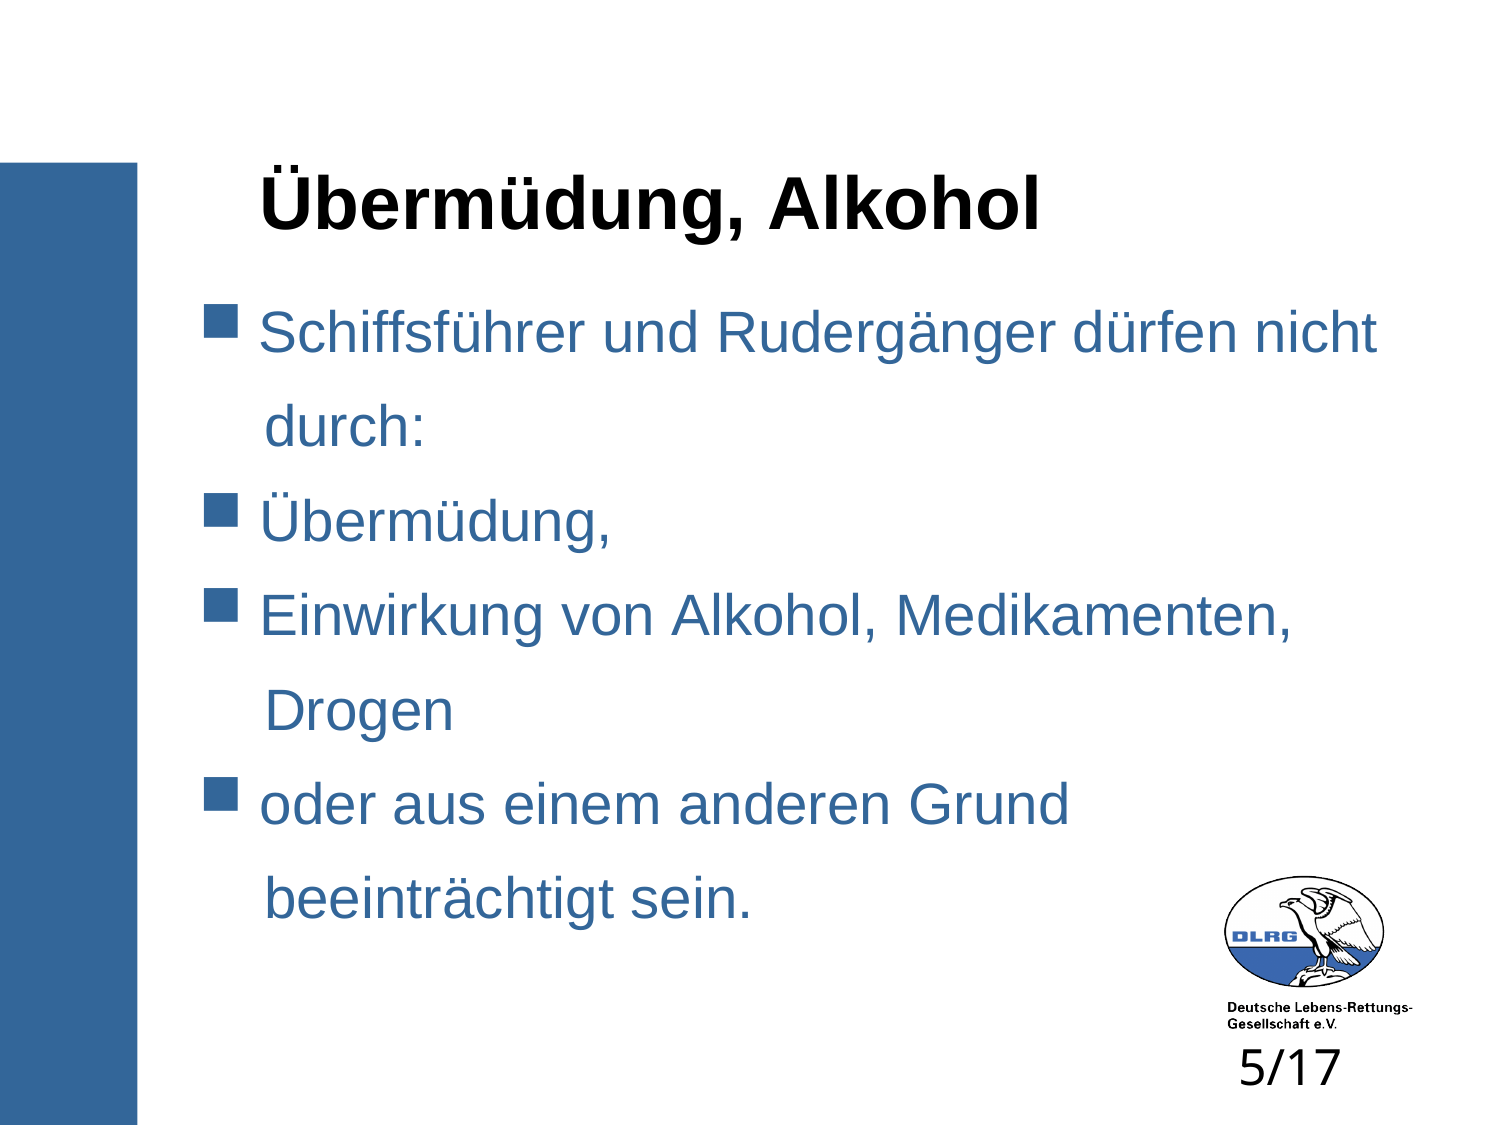

Übermüdung, Alkohol
 Schiffsführer und Rudergänger dürfen nicht durch:
 Übermüdung,
 Einwirkung von Alkohol, Medikamenten, Drogen
 oder aus einem anderen Grund beeinträchtigt sein.